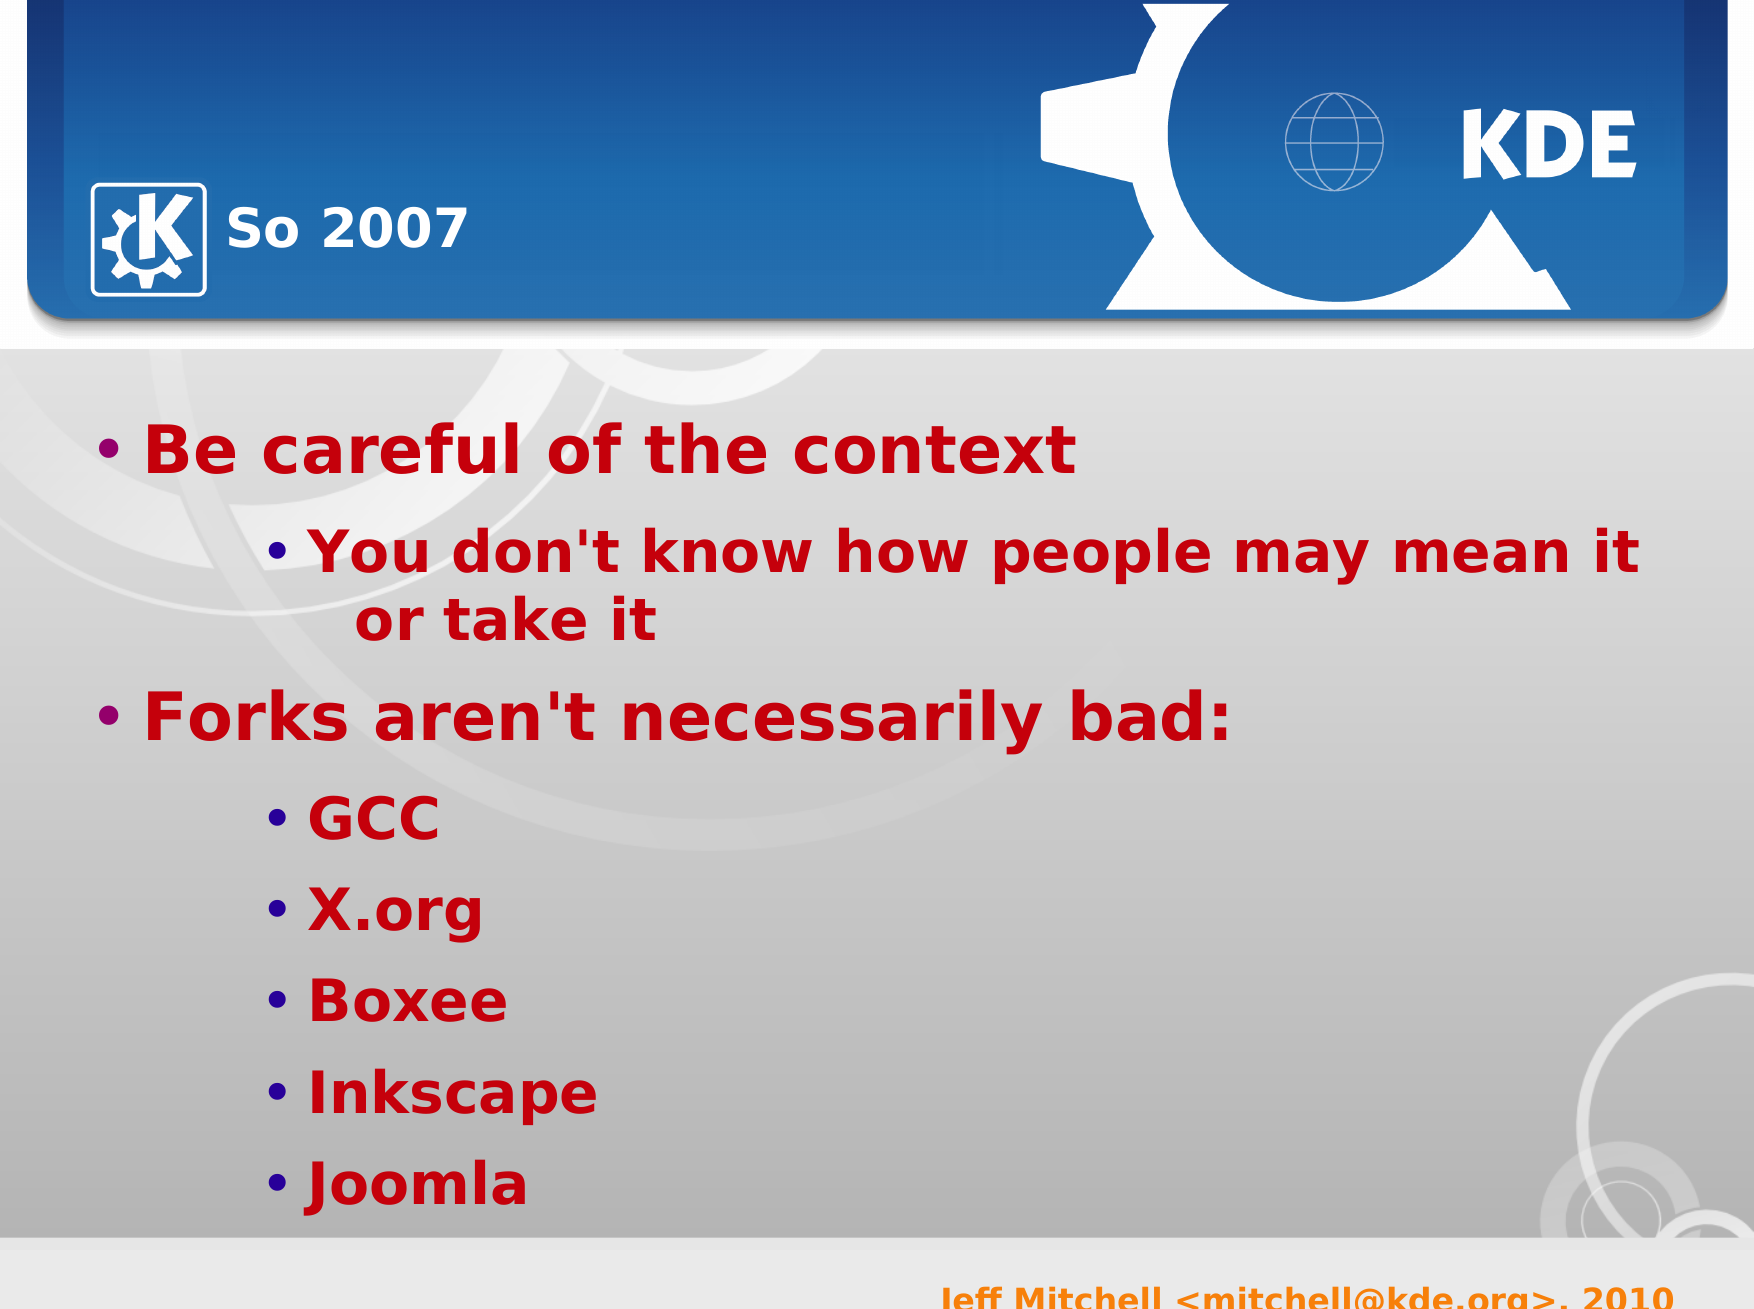

# So 2007
Be careful of the context
You don't know how people may mean it or take it
Forks aren't necessarily bad:
GCC
X.org
Boxee
Inkscape
Joomla